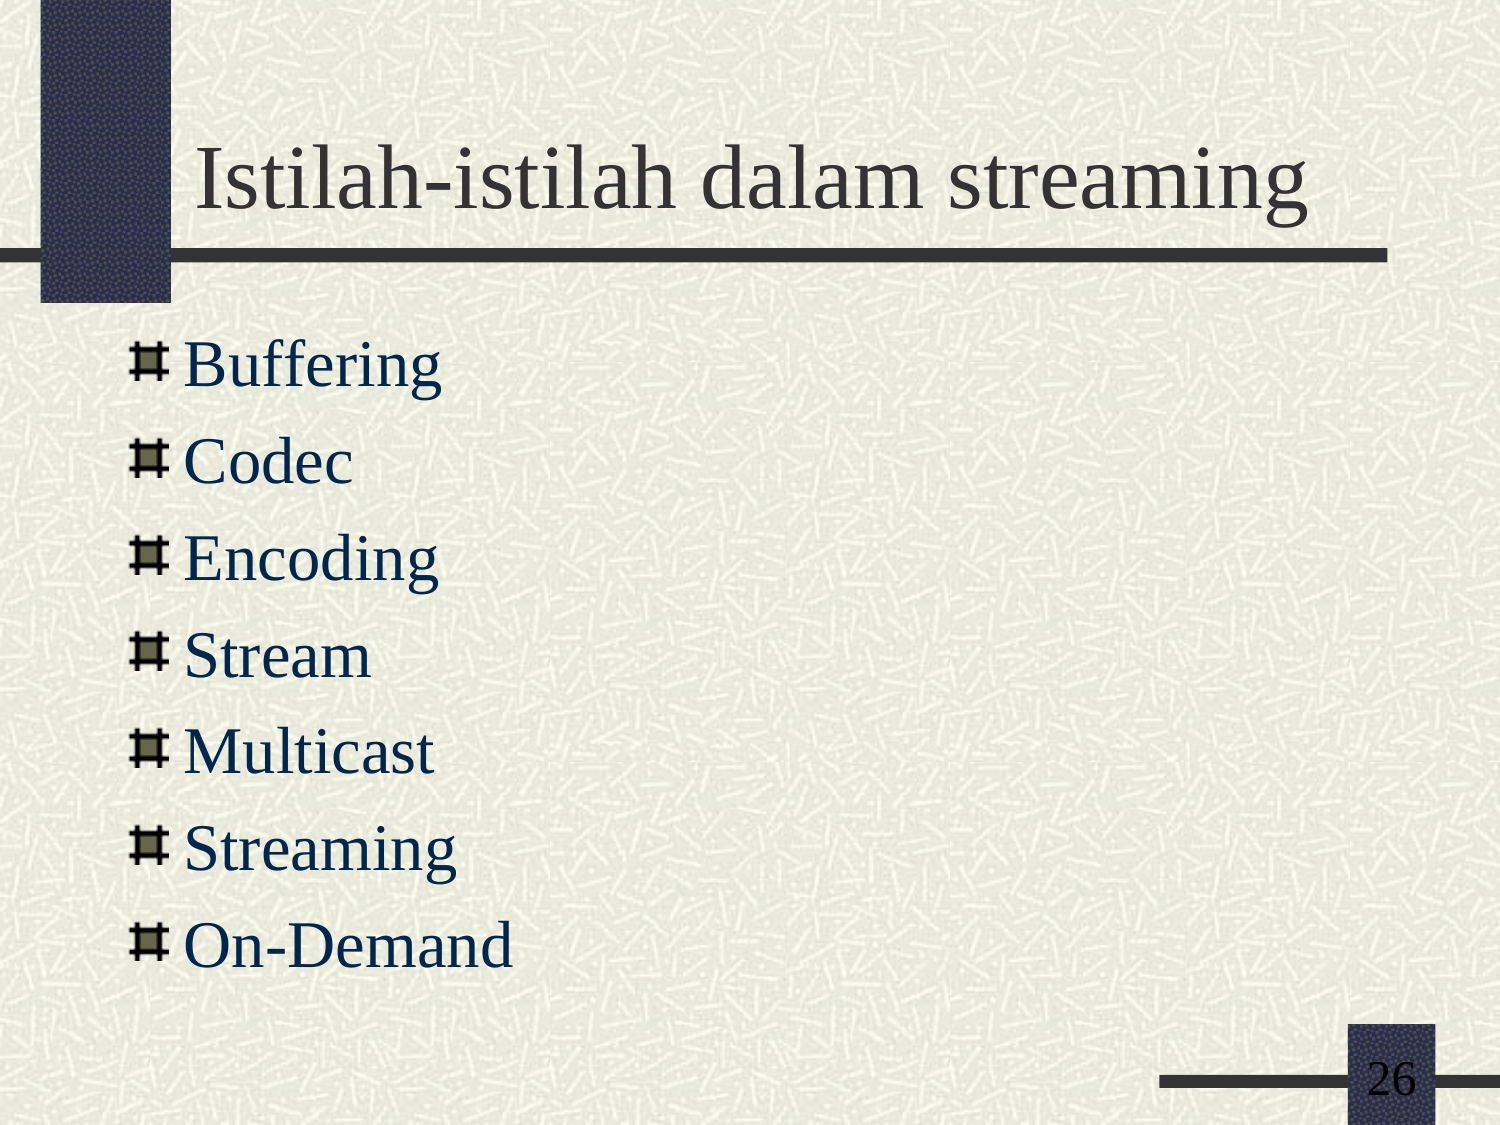

# Istilah-istilah dalam streaming
Buffering
Codec
Encoding
Stream
Multicast
Streaming
On-Demand
26